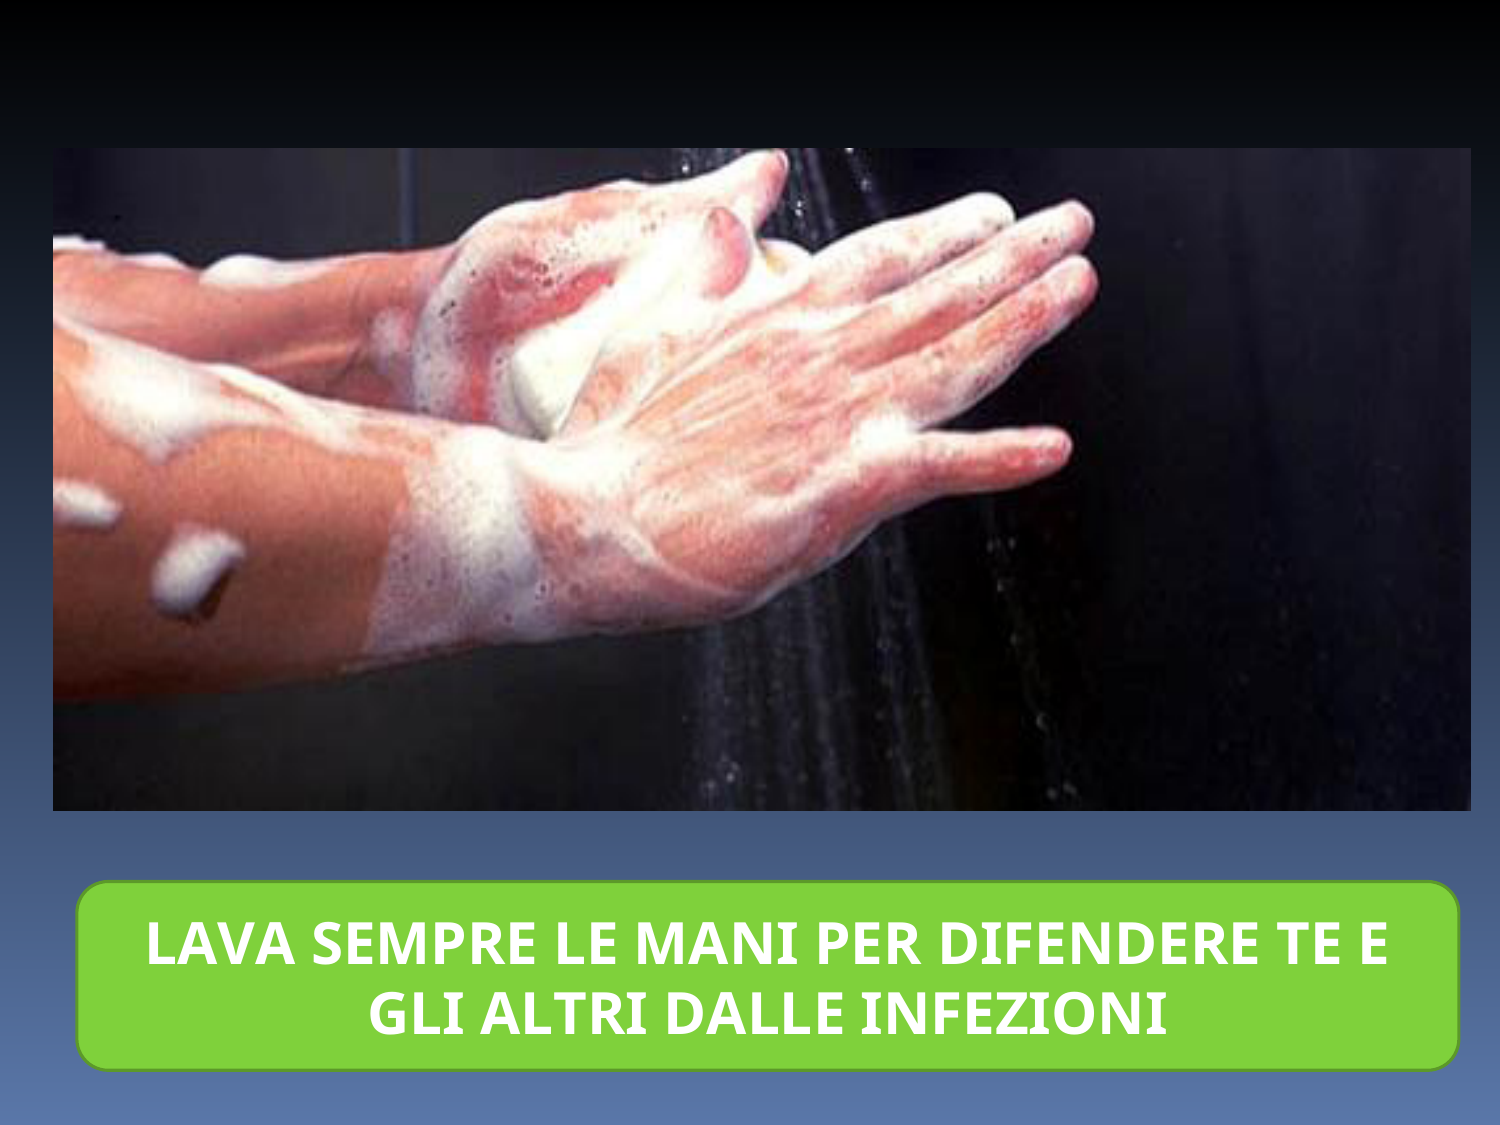

LAVA SEMPRE LE MANI PER DIFENDERE TE E GLI ALTRI DALLE INFEZIONI